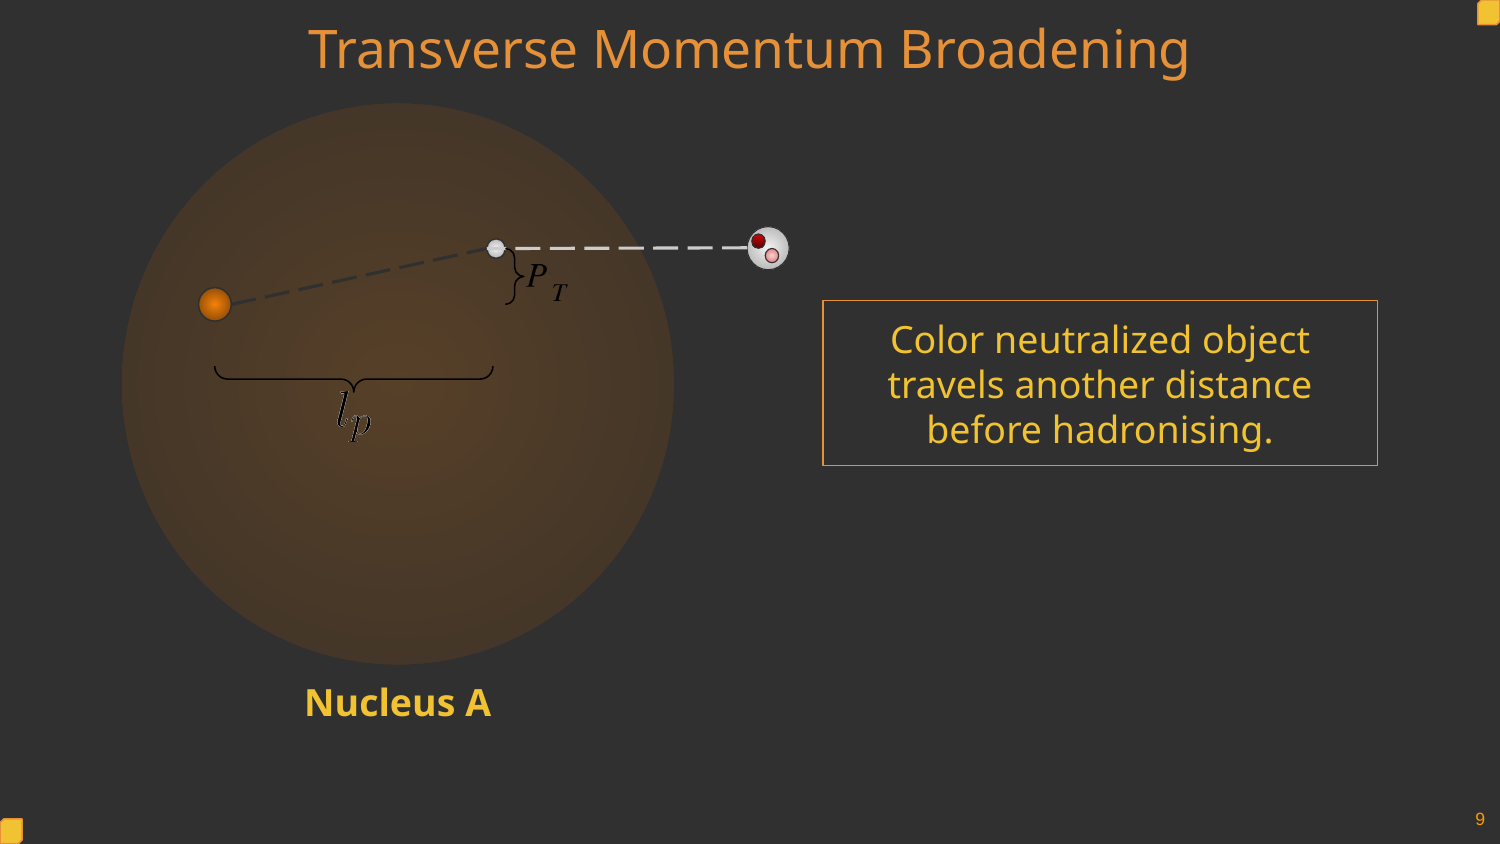

# Transverse Momentum Broadening
Color neutralized object travels another distance before hadronising.
Nucleus A